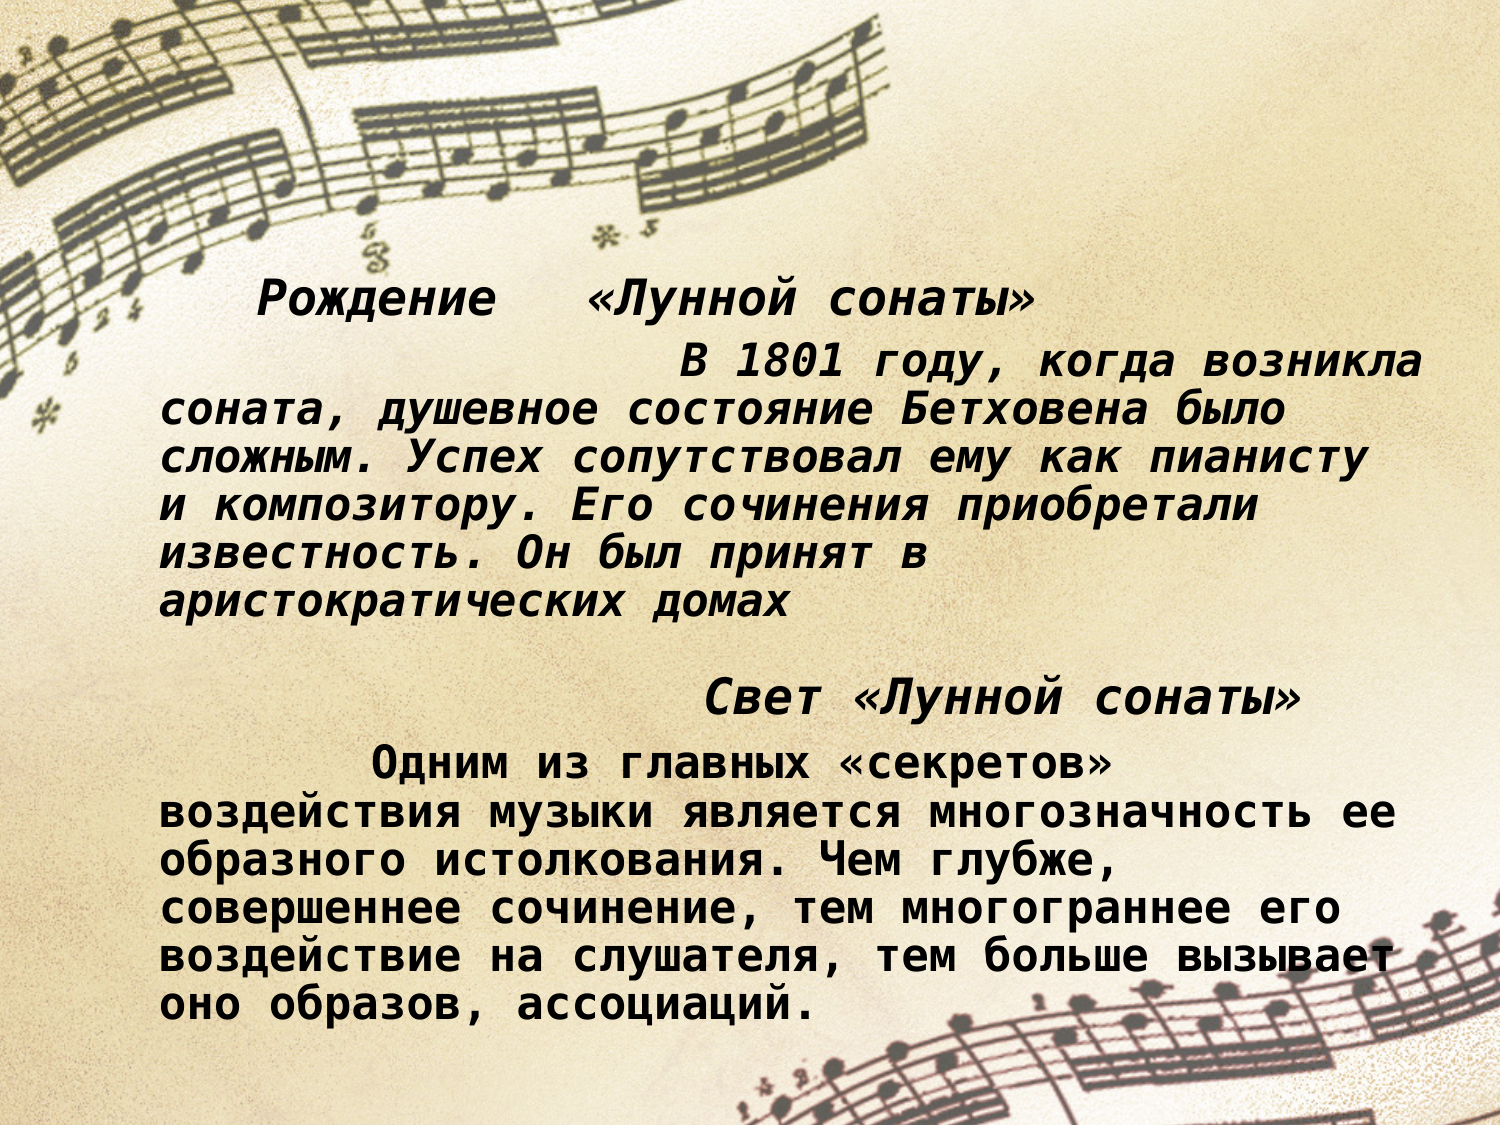

#
 Рождение «Лунной сонаты»
 В 1801 году, когда возникла соната, душевное состояние Бетховена было сложным. Успех сопутствовал ему как пианисту и композитору. Его сочинения приобретали известность. Он был принят в аристократических домах
 Свет «Лунной сонаты»
 Одним из главных «секретов» воздействия музыки является многозначность ее образного истолкования. Чем глубже, совершеннее сочинение, тем многограннее его воздействие на слушателя, тем больше вызывает оно образов, ассоциаций.